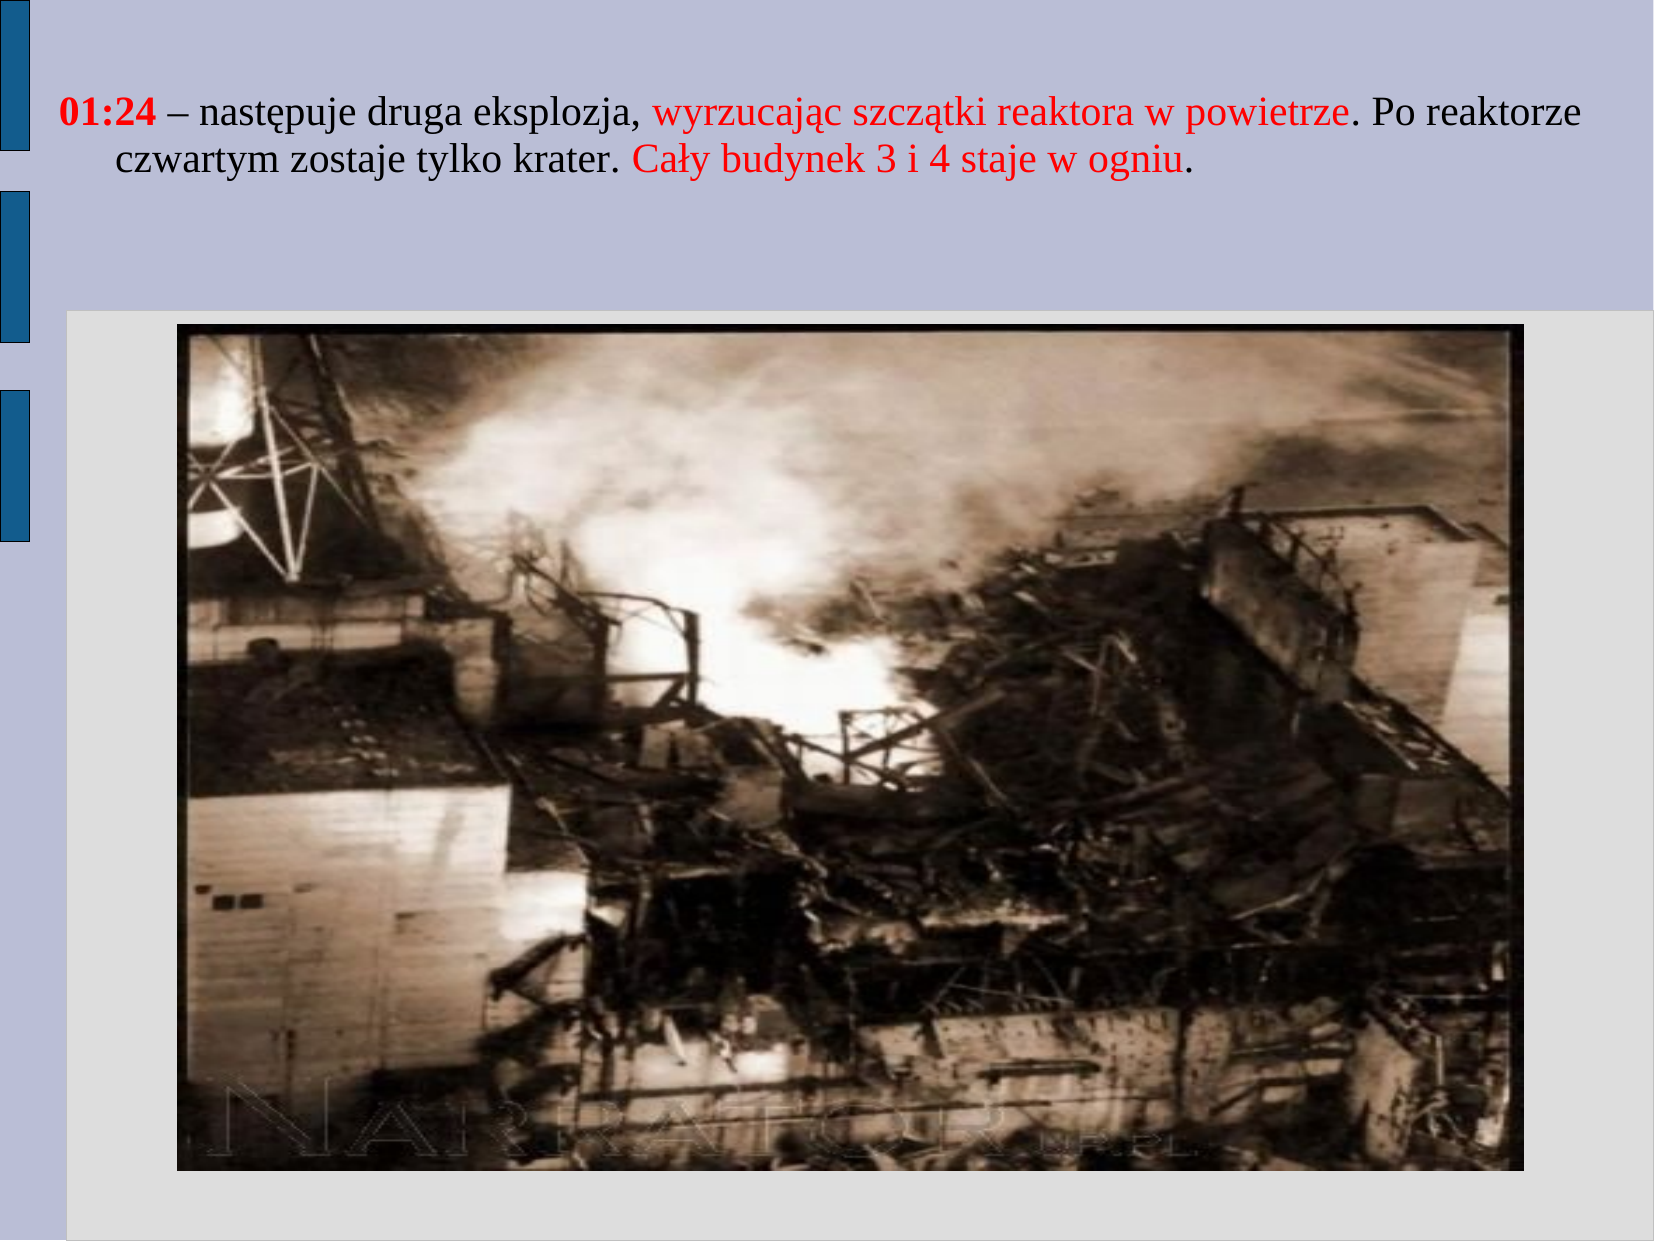

01:24 – następuje druga eksplozja, wyrzucając szczątki reaktora w powietrze. Po reaktorze czwartym zostaje tylko krater. Cały budynek 3 i 4 staje w ogniu.